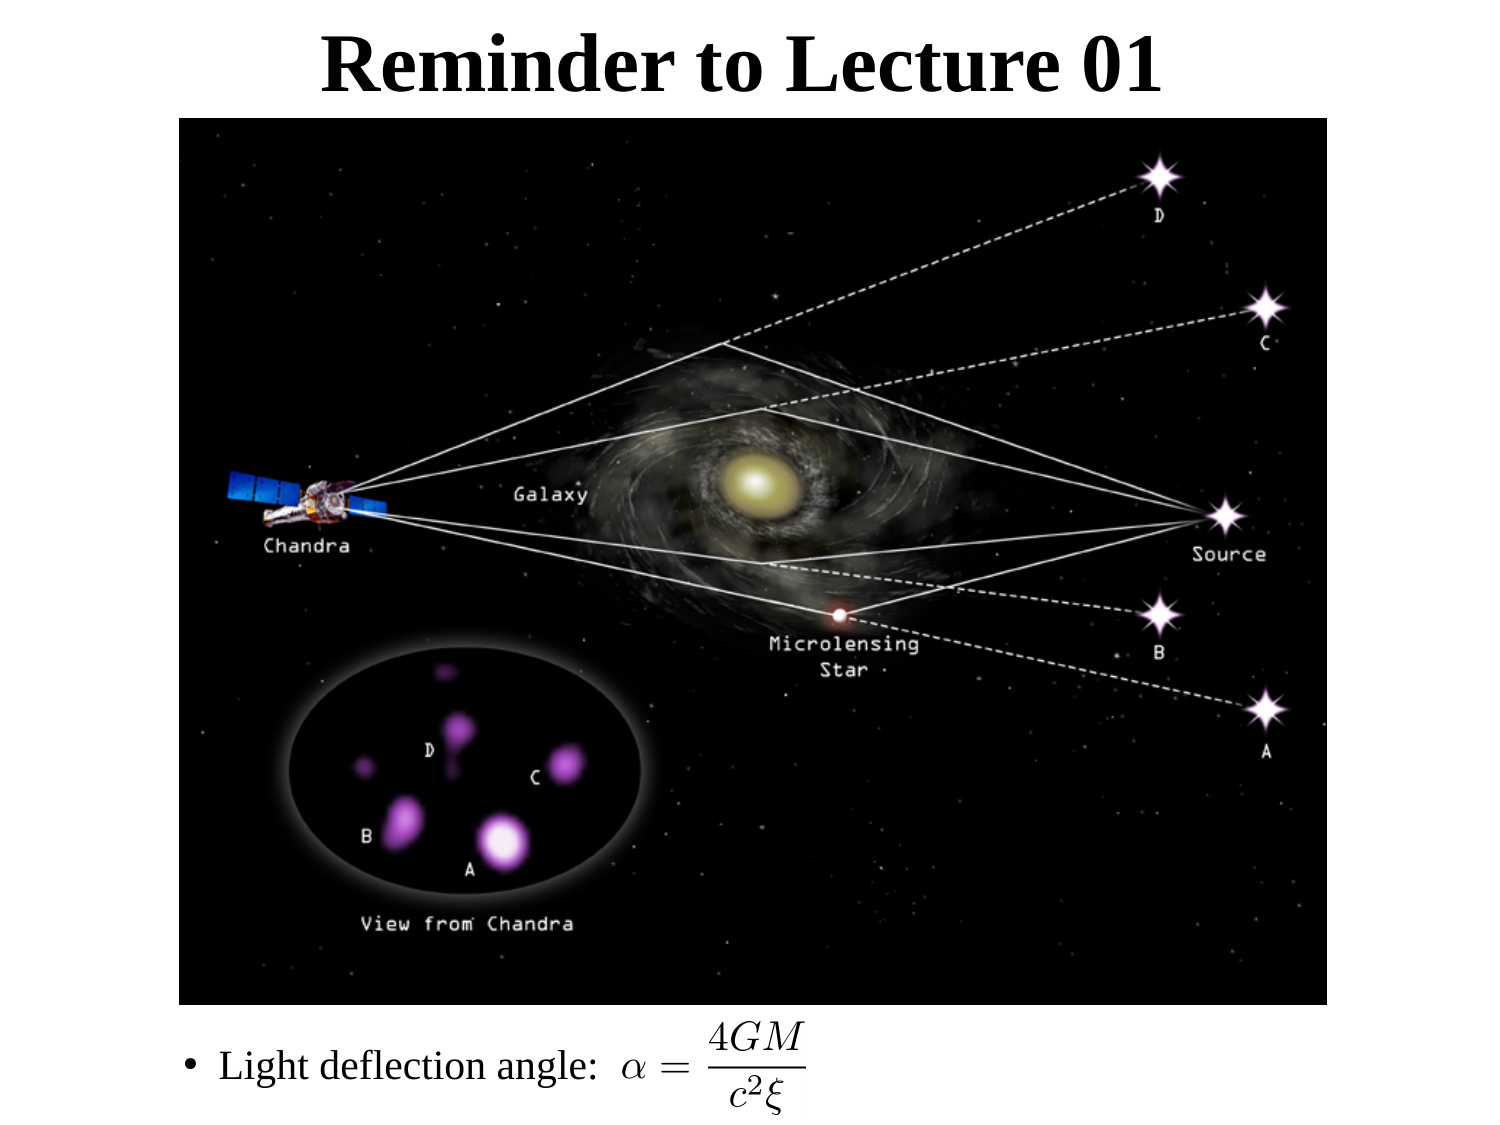

# Reminder to Lecture 01
Light deflection angle: